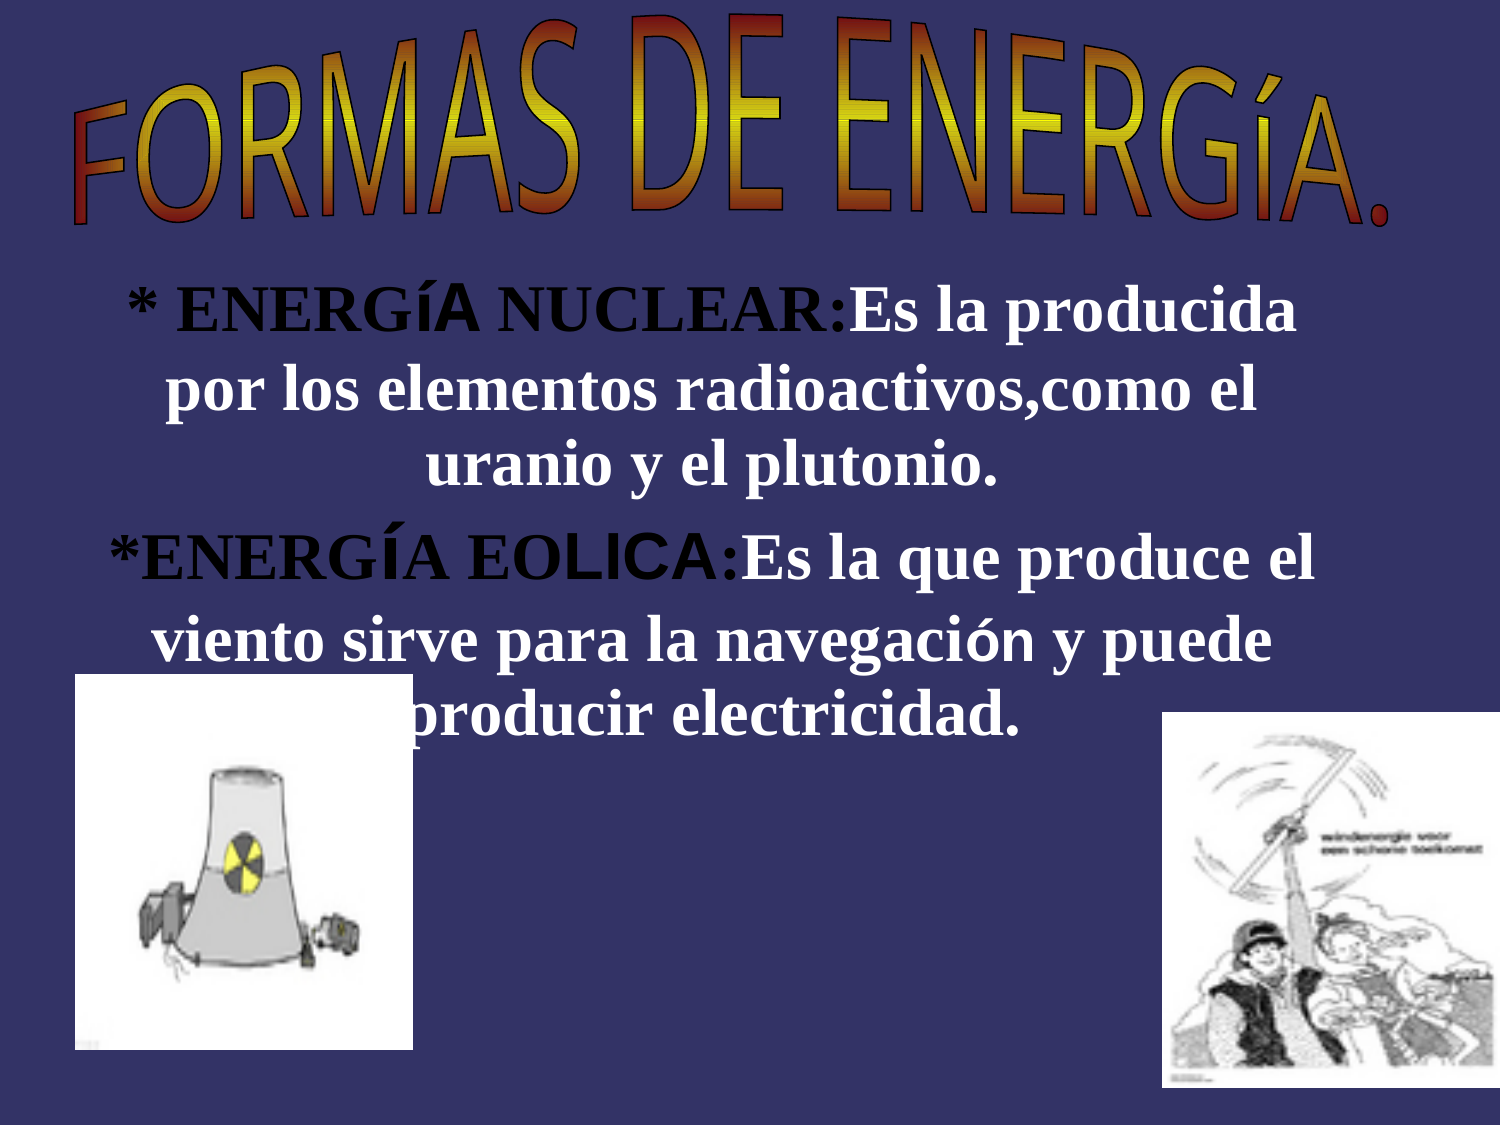

FORMAS DE ENERGíA.
* ENERGíA NUCLEAR:Es la producida por los elementos radioactivos,como el uranio y el plutonio.
*ENERGíA EOLICA:Es la que produce el viento sirve para la navegación y puede producir electricidad.